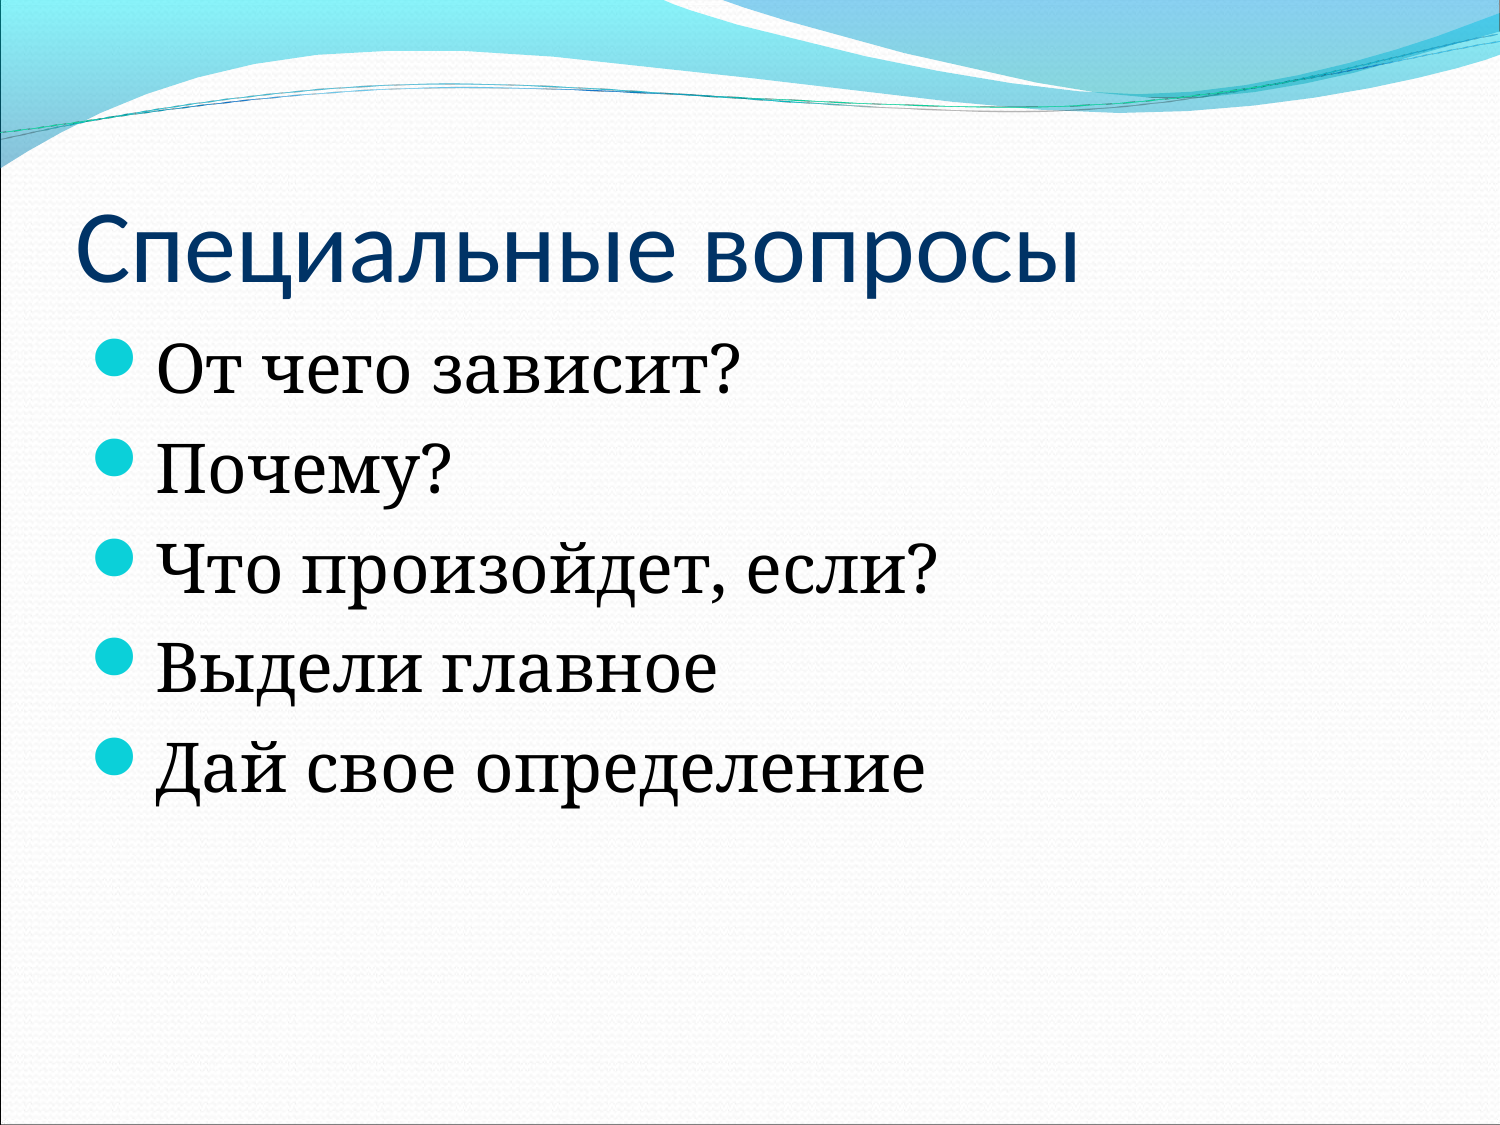

# Специальные вопросы
От чего зависит?
Почему?
Что произойдет, если?
Выдели главное
Дай свое определение